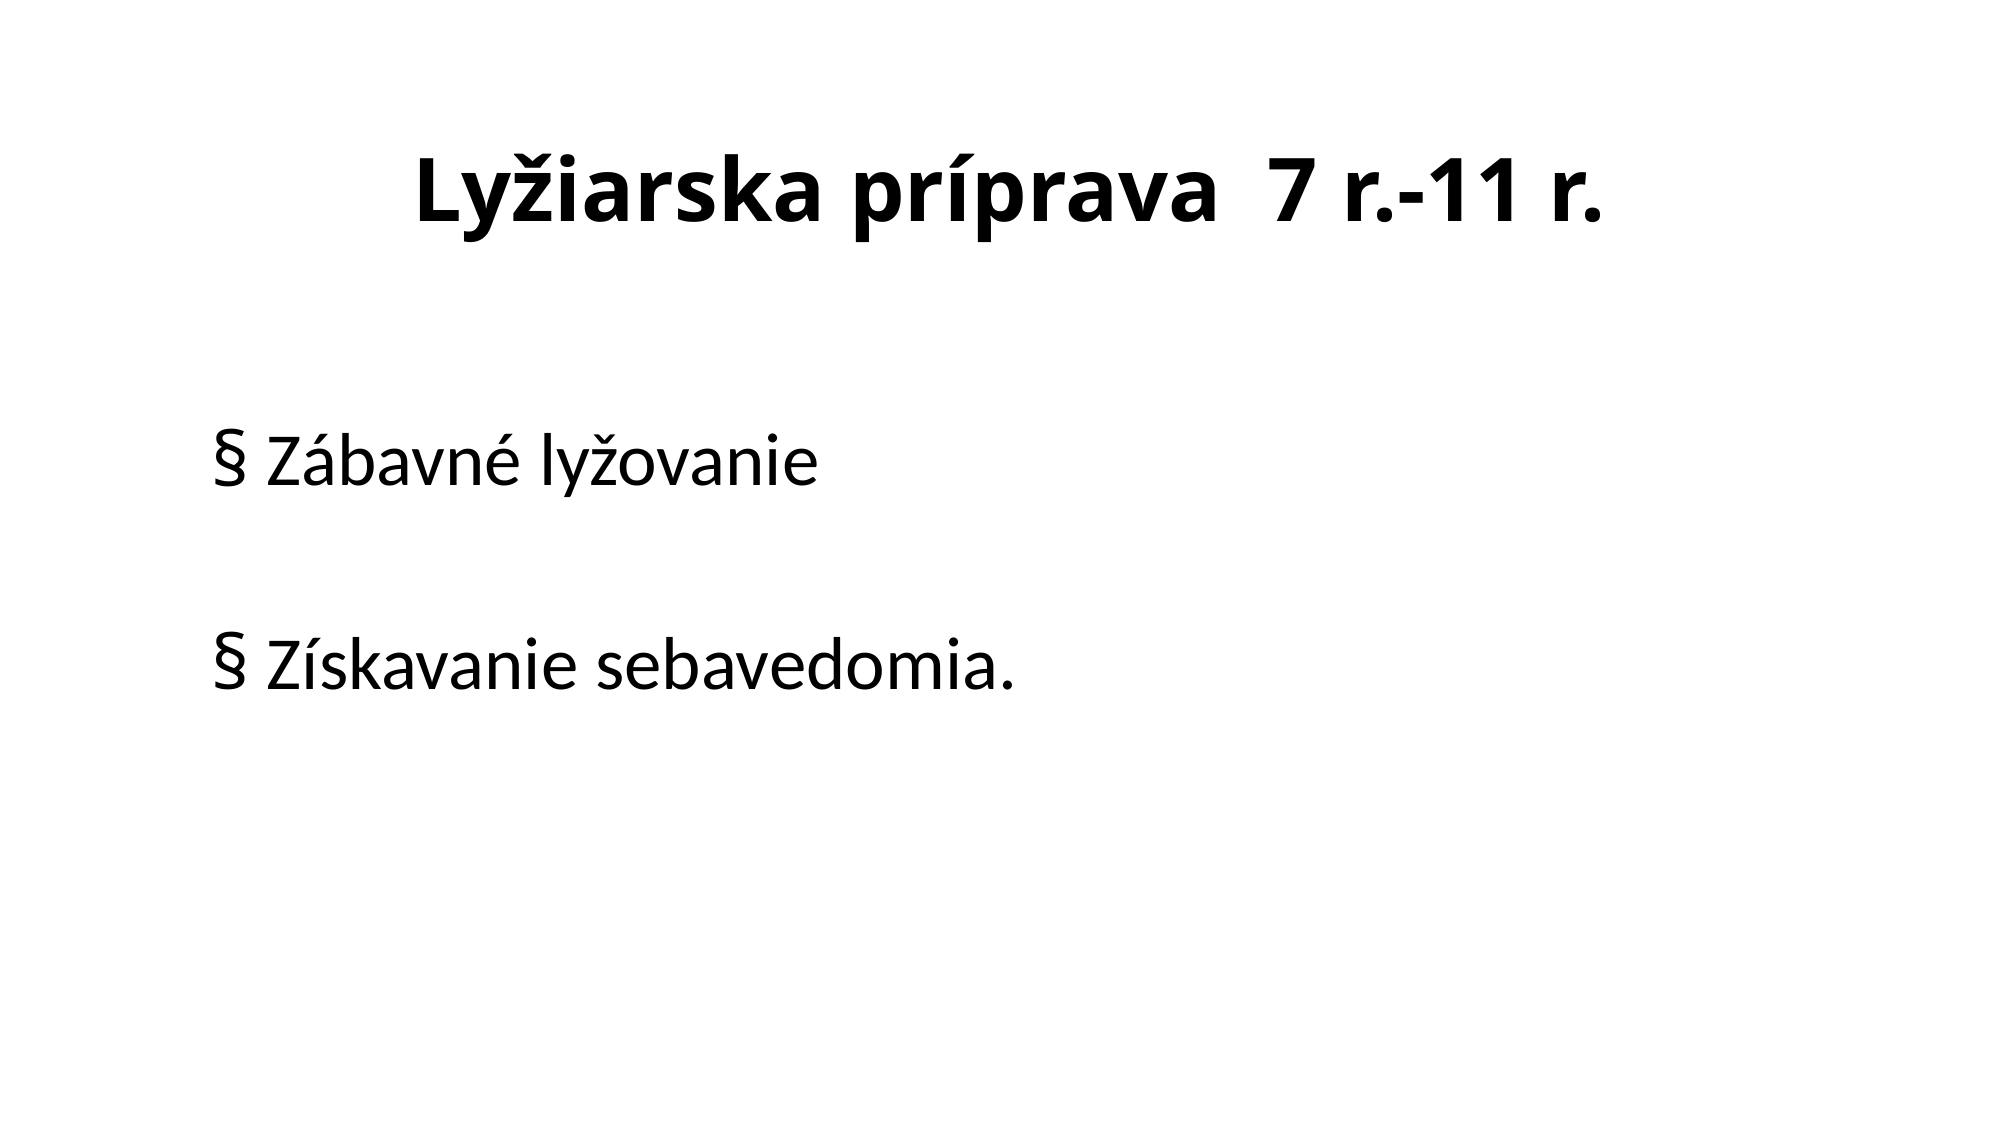

# Lyžiarska príprava 7 r.-11 r.
 Zábavné lyžovanie
 Získavanie sebavedomia.